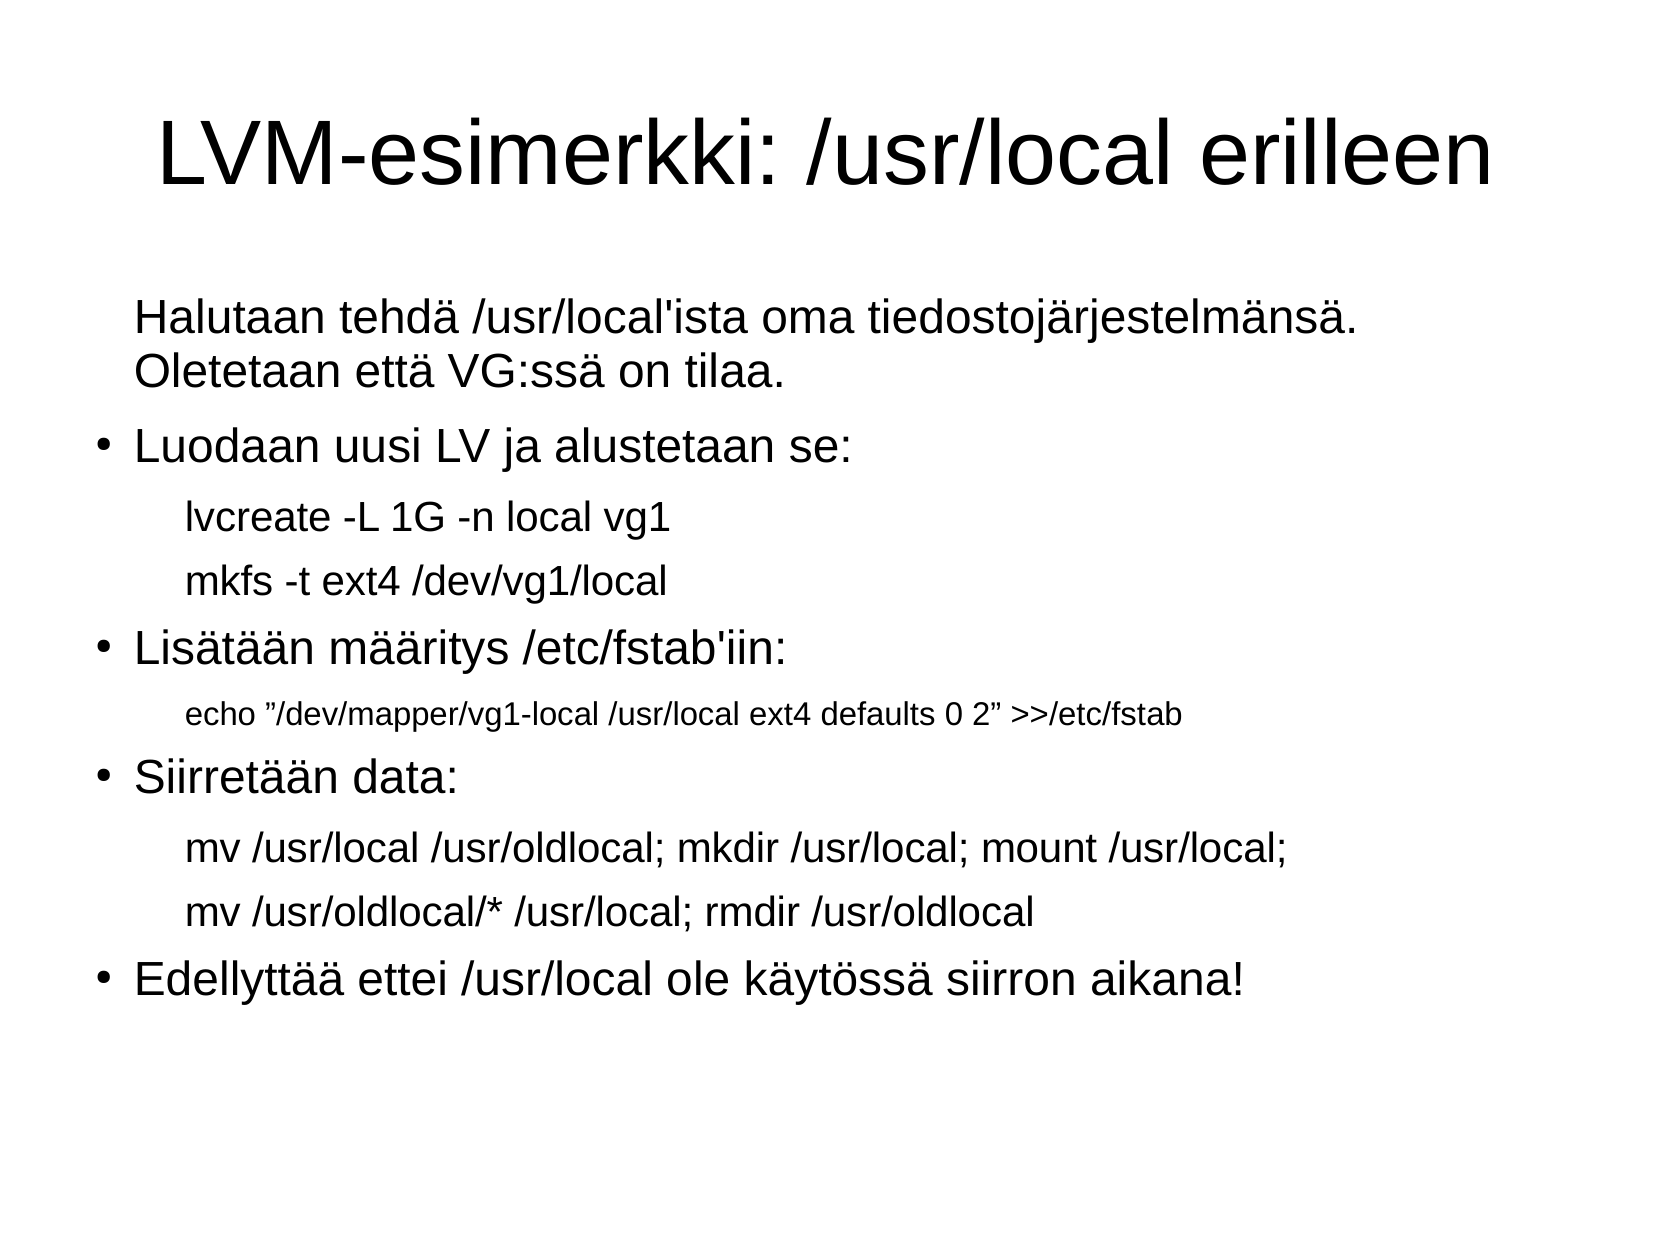

# LVM-esimerkki: /usr/local erilleen
Halutaan tehdä /usr/local'ista oma tiedostojärjestelmänsä. Oletetaan että VG:ssä on tilaa.
Luodaan uusi LV ja alustetaan se:
lvcreate -L 1G -n local vg1
mkfs -t ext4 /dev/vg1/local
Lisätään määritys /etc/fstab'iin:
echo ”/dev/mapper/vg1-local /usr/local ext4 defaults 0 2” >>/etc/fstab
Siirretään data:
mv /usr/local /usr/oldlocal; mkdir /usr/local; mount /usr/local;
mv /usr/oldlocal/* /usr/local; rmdir /usr/oldlocal
Edellyttää ettei /usr/local ole käytössä siirron aikana!